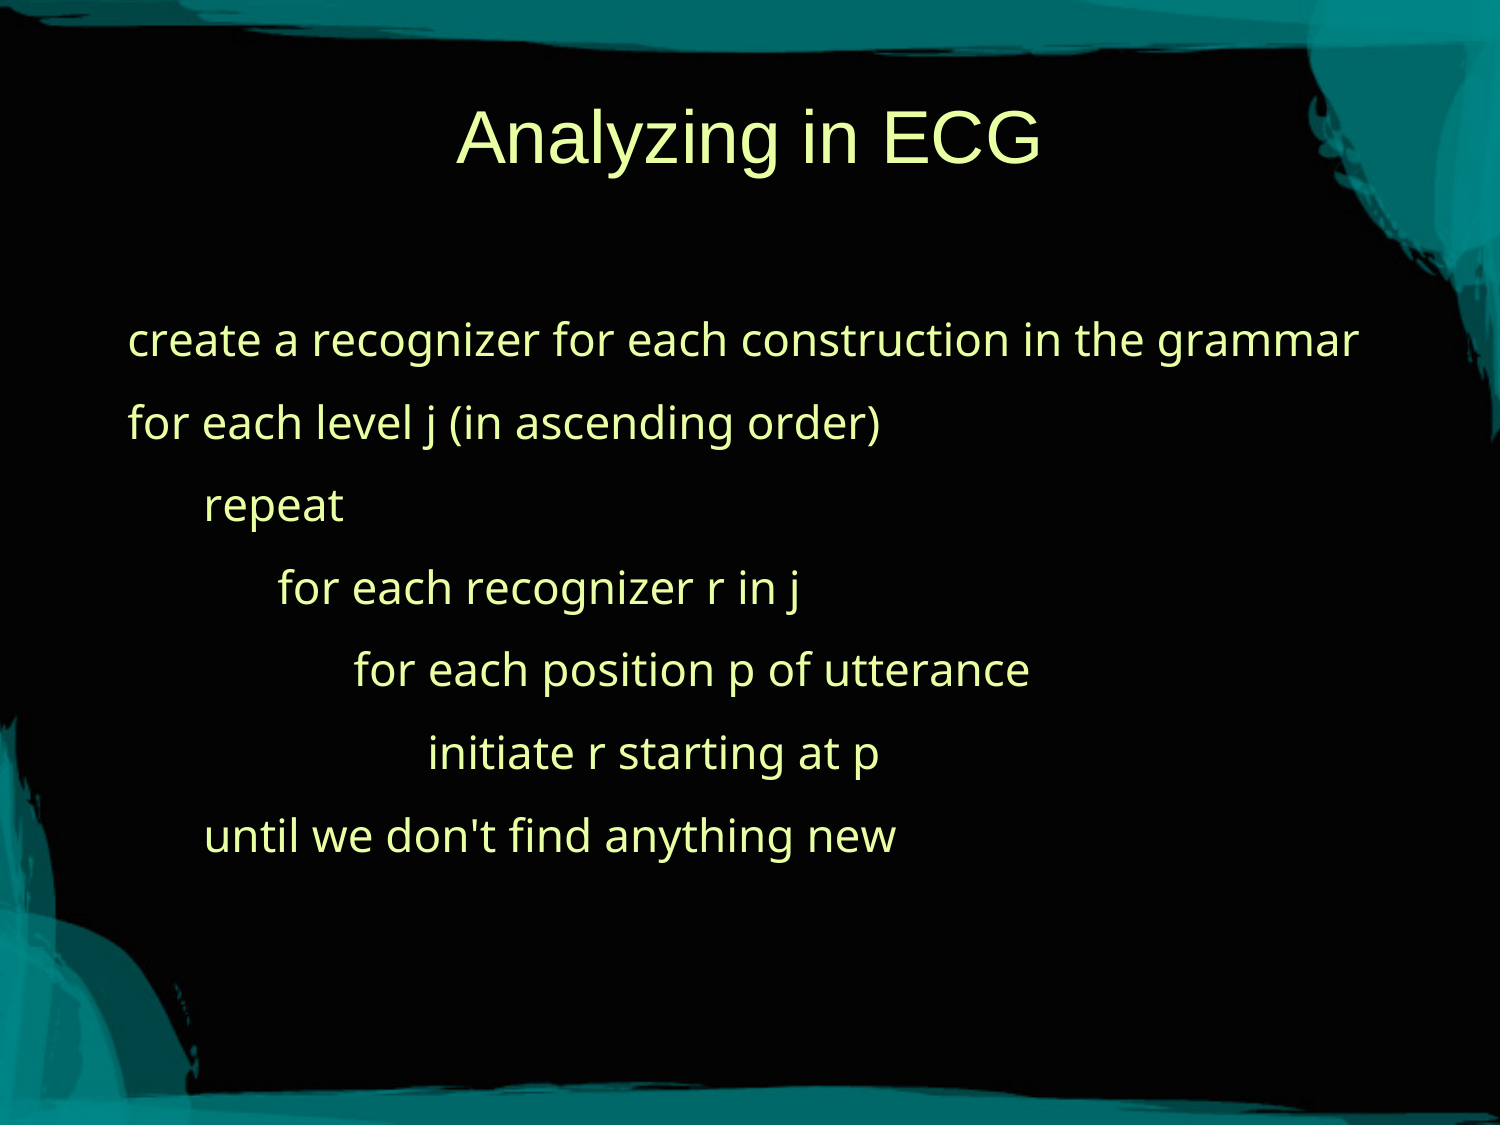

# Analyzing in ECG
create a recognizer for each construction in the grammar
for each level j (in ascending order)
	repeat
		for each recognizer r in j
			for each position p of utterance
				initiate r starting at p
	until we don't find anything new